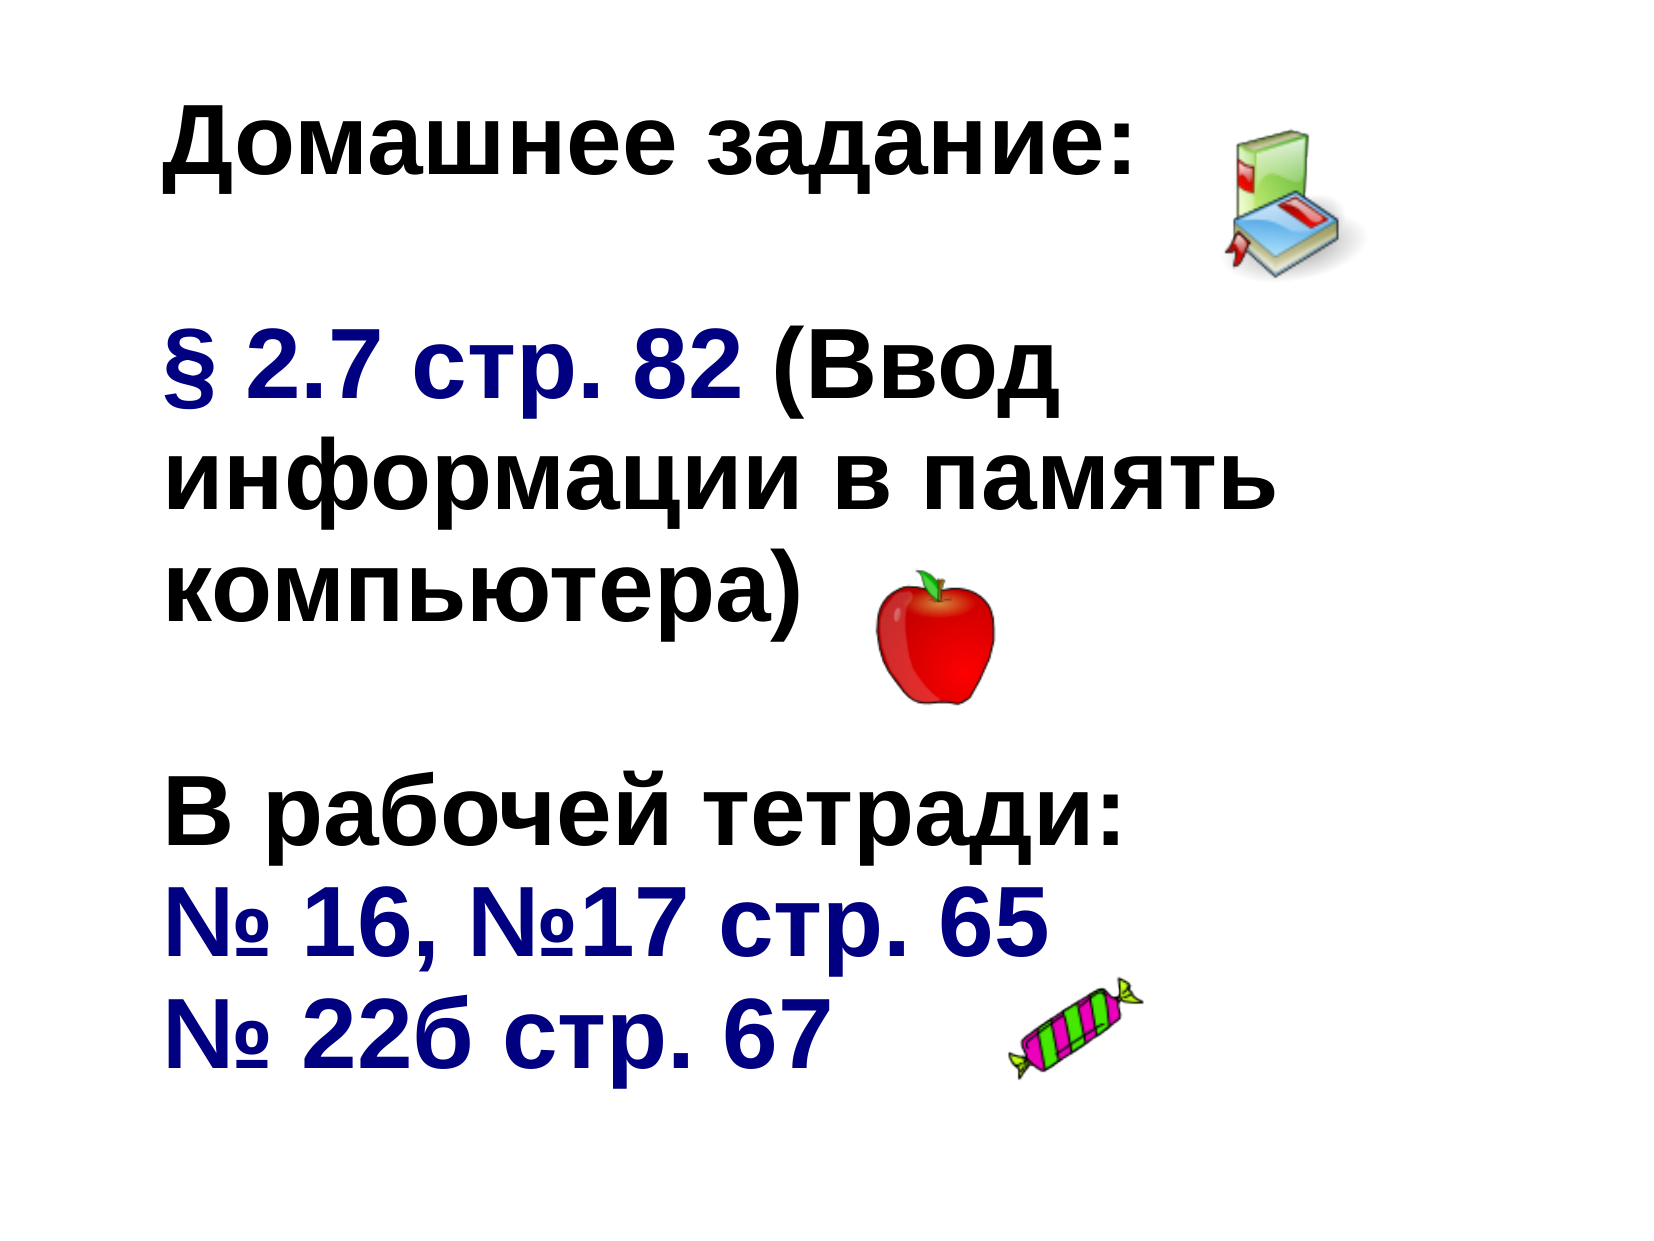

Домашнее задание:
§ 2.7 стр. 82 (Ввод информации в память компьютера)
В рабочей тетради:
№ 16, №17 стр. 65
№ 22б стр. 67